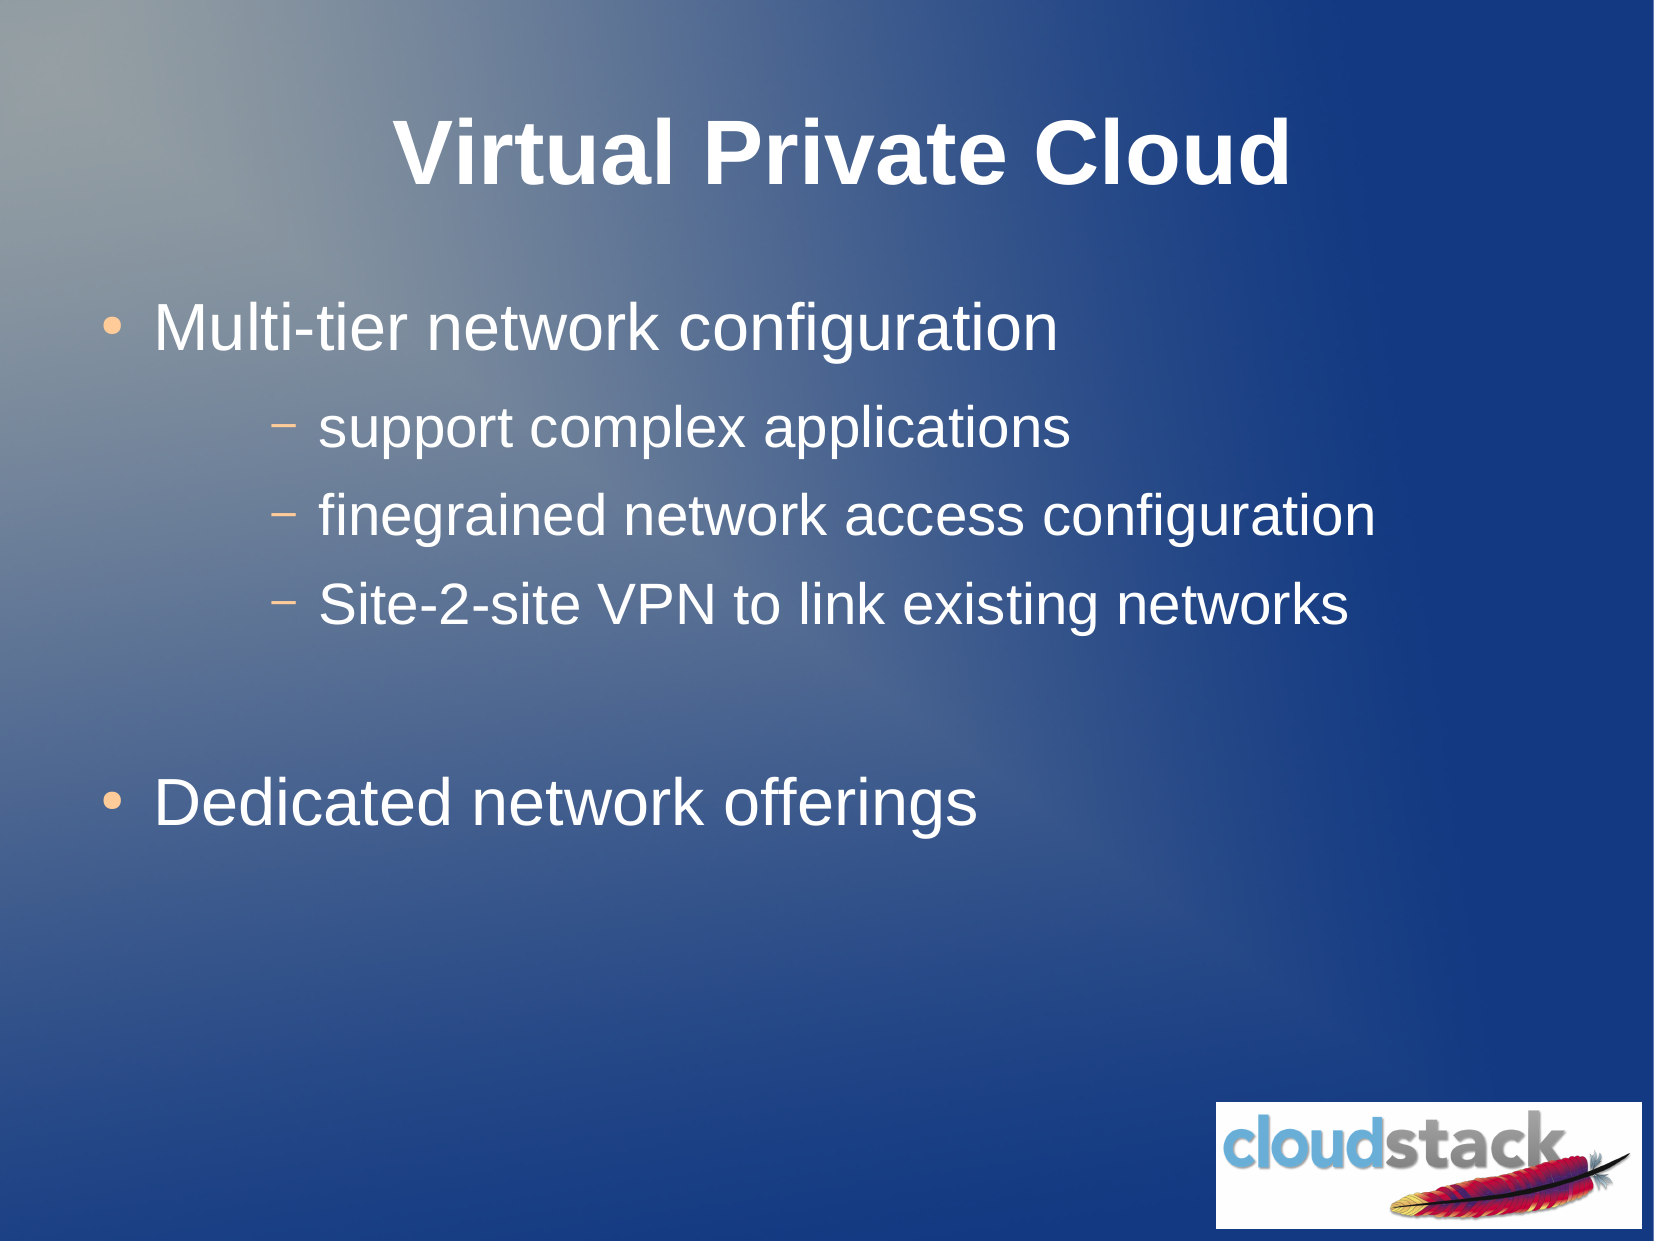

# Virtual Private Cloud
Multi-tier network configuration
support complex applications
finegrained network access configuration
Site-2-site VPN to link existing networks
Dedicated network offerings